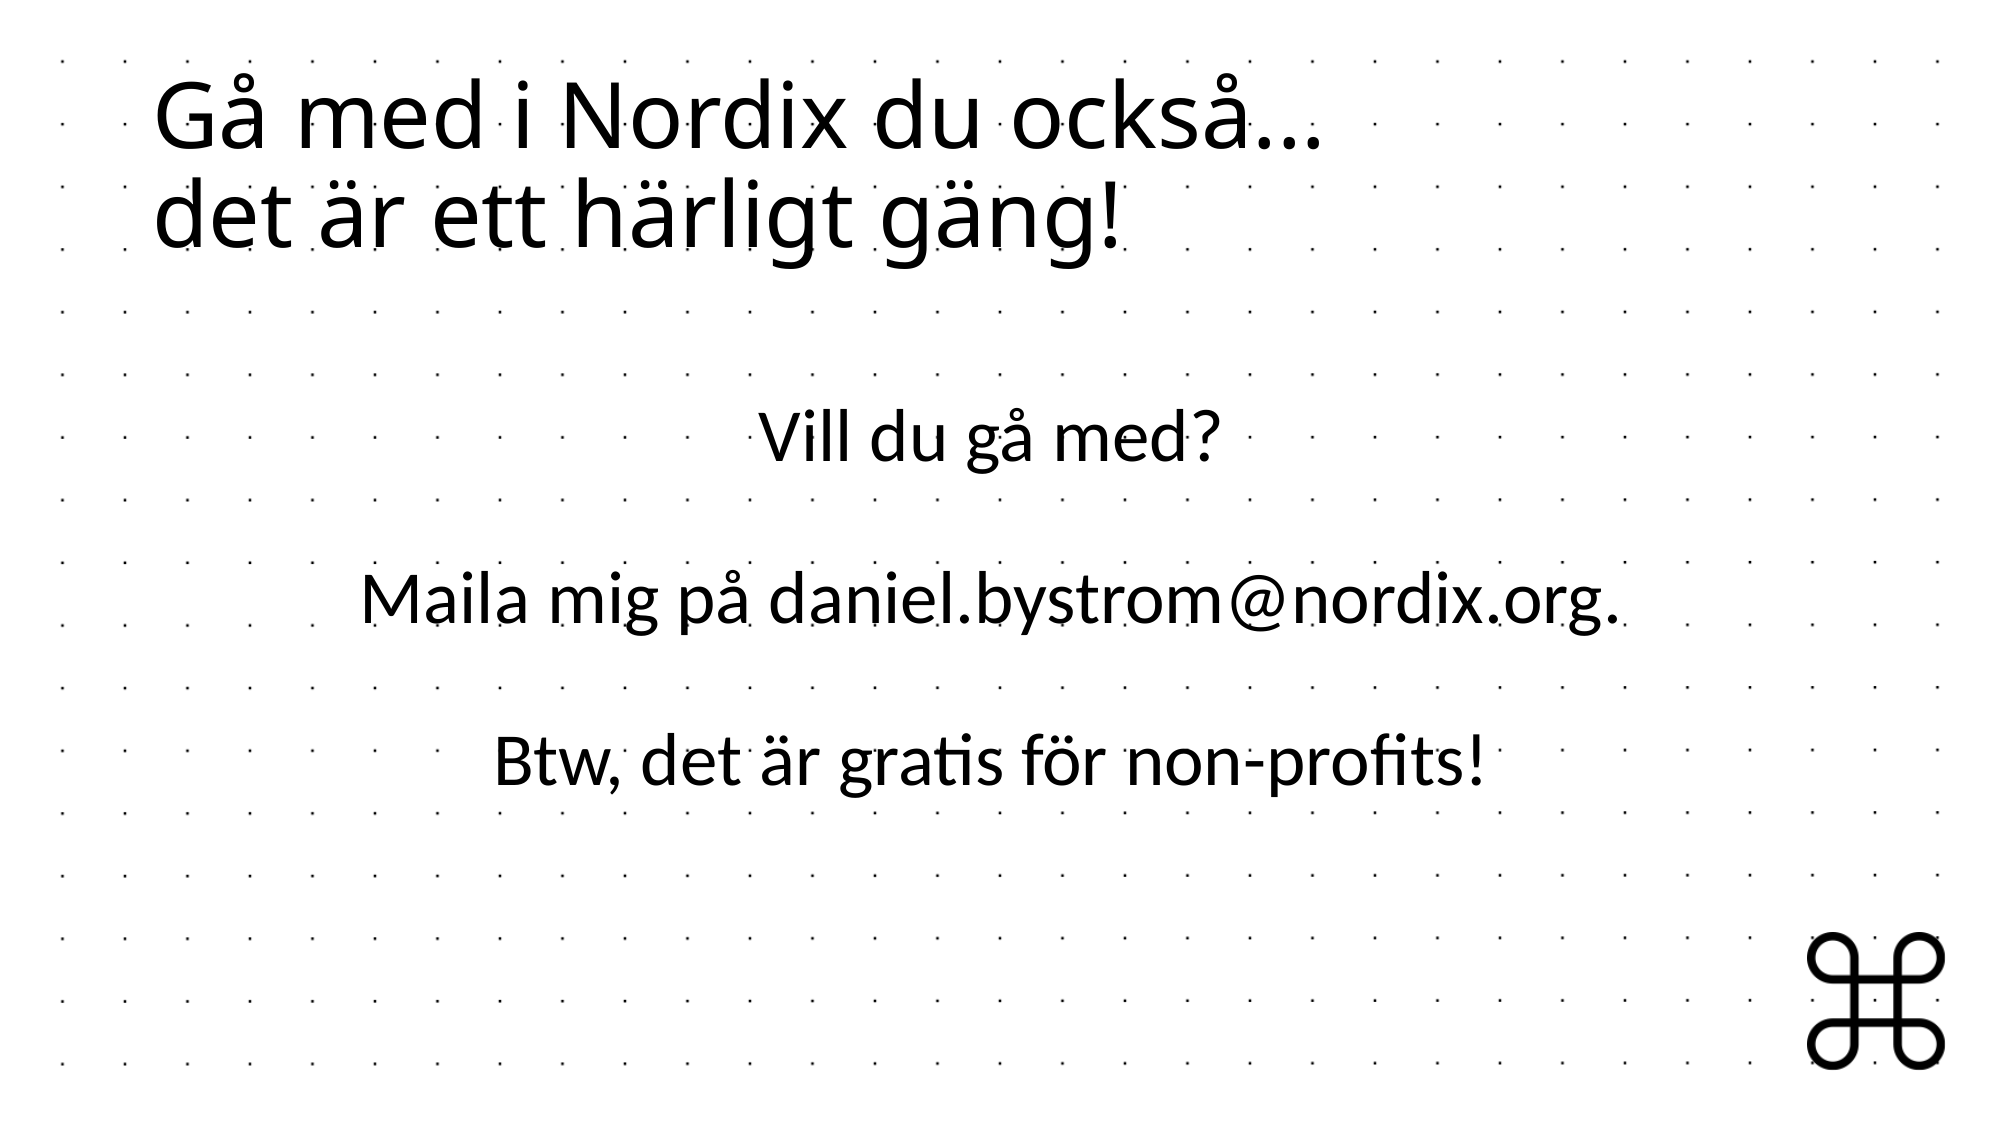

Gå med i Nordix du också...
det är ett härligt gäng!
Vill du gå med?
Maila mig på daniel.bystrom@nordix.org.
Btw, det är gratis för non-profits!